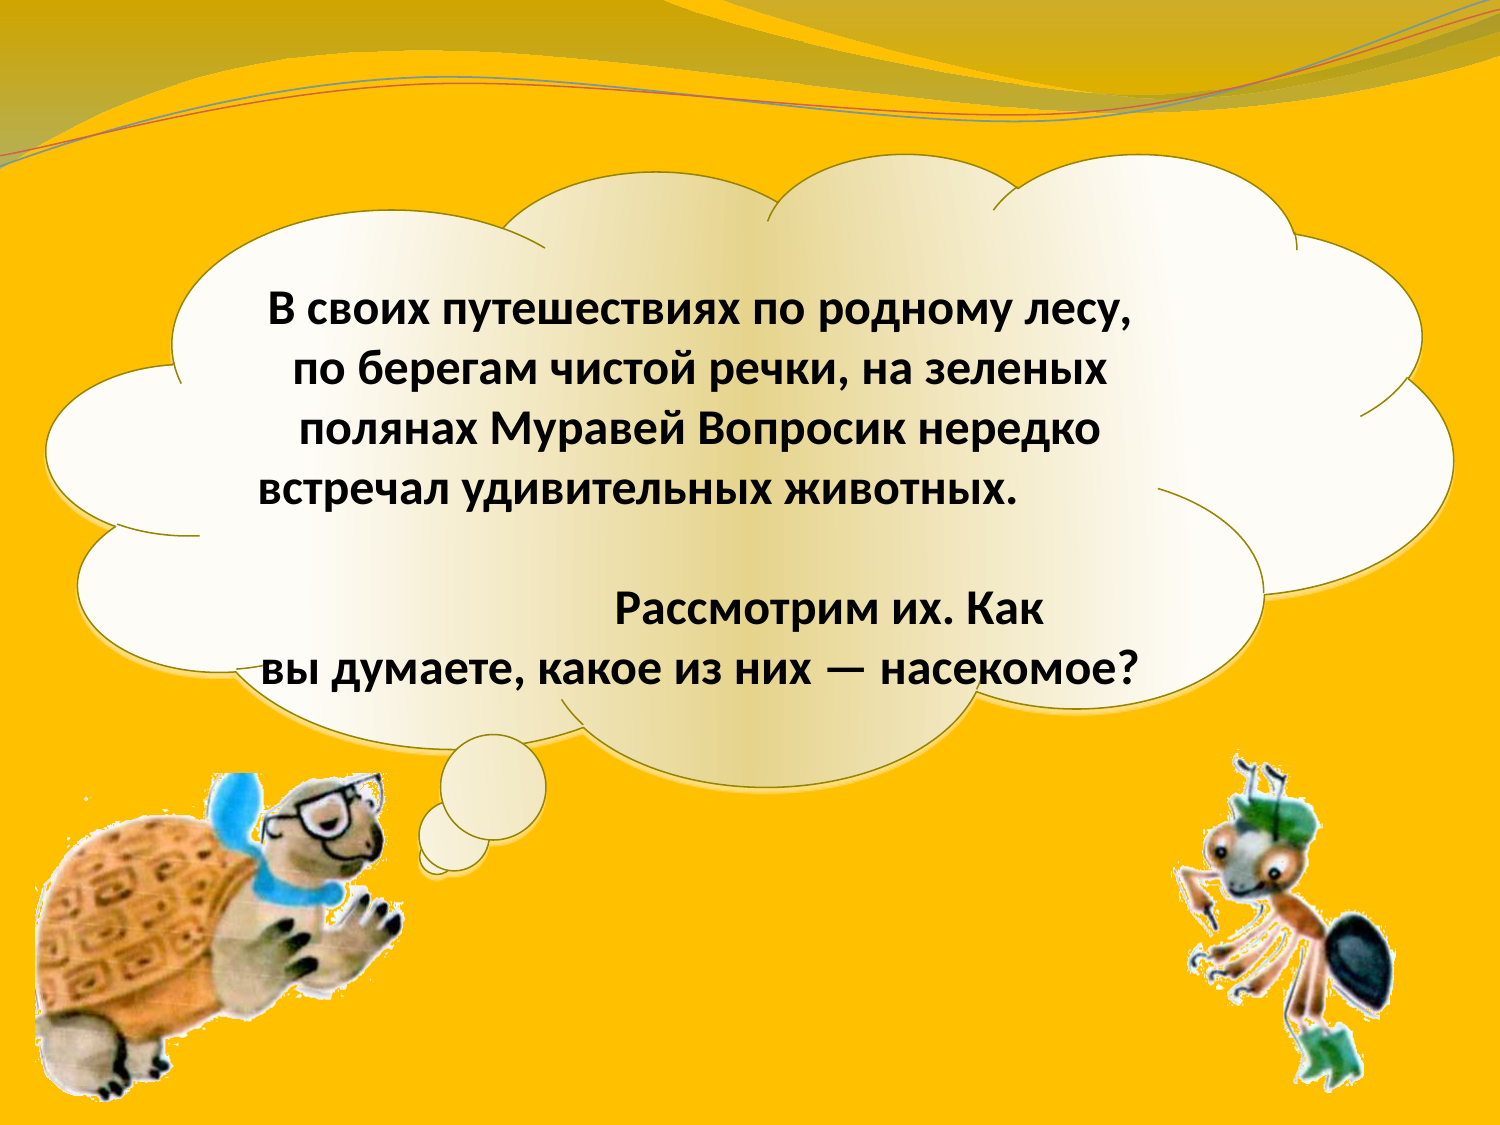

В своих путешествиях по родному лесу, по берегам чистой речки, на зеленых полянах Муравей Вопросик нередко встречал удивительных животных. Рассмотрим их. Как вы думаете, какое из них — насекомое?